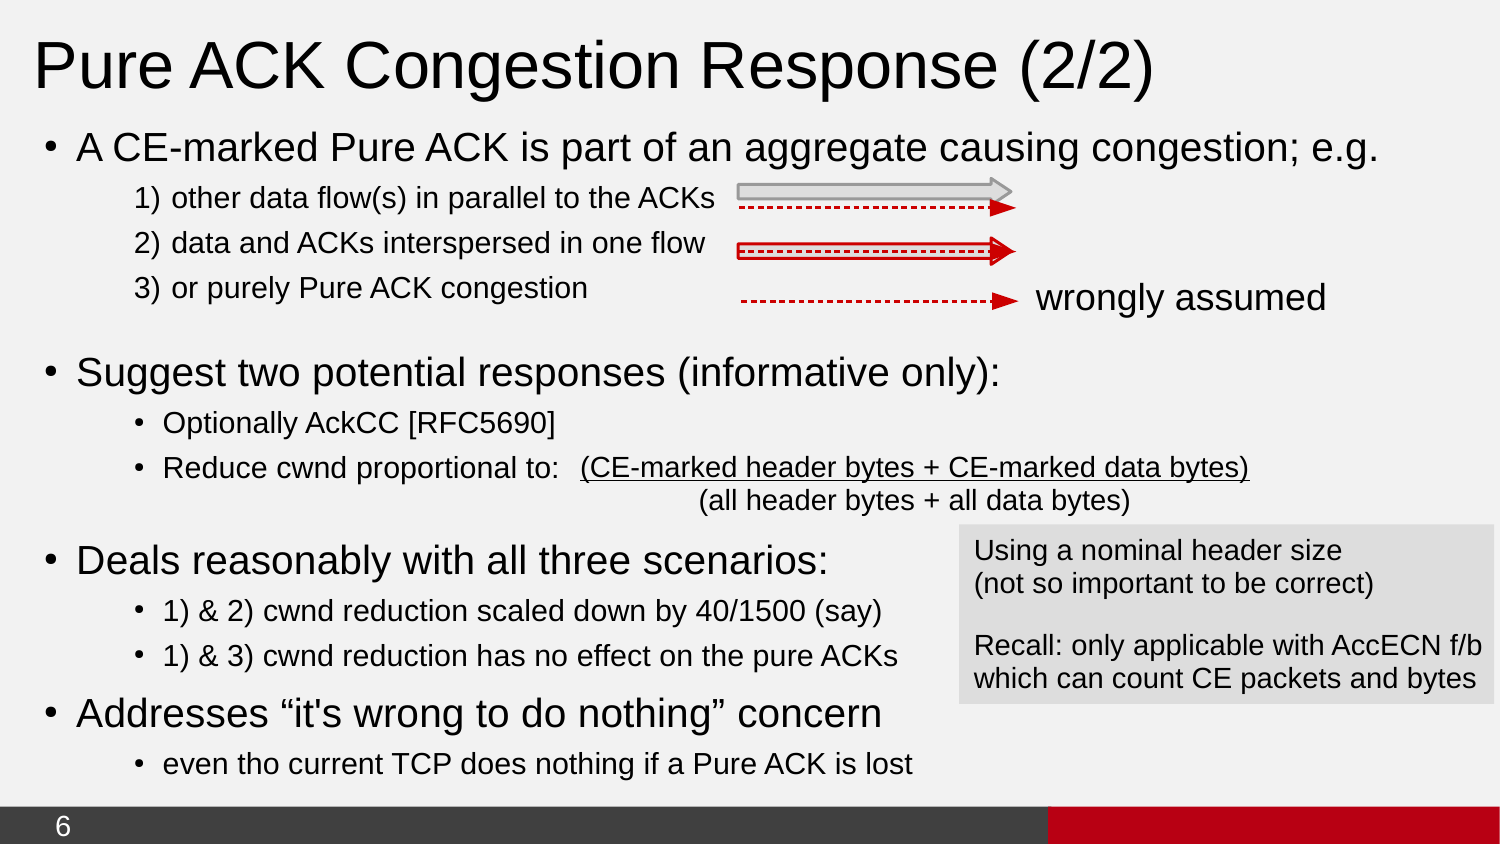

# Pure ACK Congestion Response (2/2)
A CE-marked Pure ACK is part of an aggregate causing congestion; e.g.
 other data flow(s) in parallel to the ACKs
 data and ACKs interspersed in one flow
 or purely Pure ACK congestion
Suggest two potential responses (informative only):
Optionally AckCC [RFC5690]
Reduce cwnd proportional to:
Deals reasonably with all three scenarios:
1) & 2) cwnd reduction scaled down by 40/1500 (say)
1) & 3) cwnd reduction has no effect on the pure ACKs
Addresses “it's wrong to do nothing” concern
even tho current TCP does nothing if a Pure ACK is lost
wrongly assumed
(CE-marked header bytes + CE-marked data bytes)
(all header bytes + all data bytes)
Using a nominal header size
(not so important to be correct)
Recall: only applicable with AccECN f/b
which can count CE packets and bytes
6